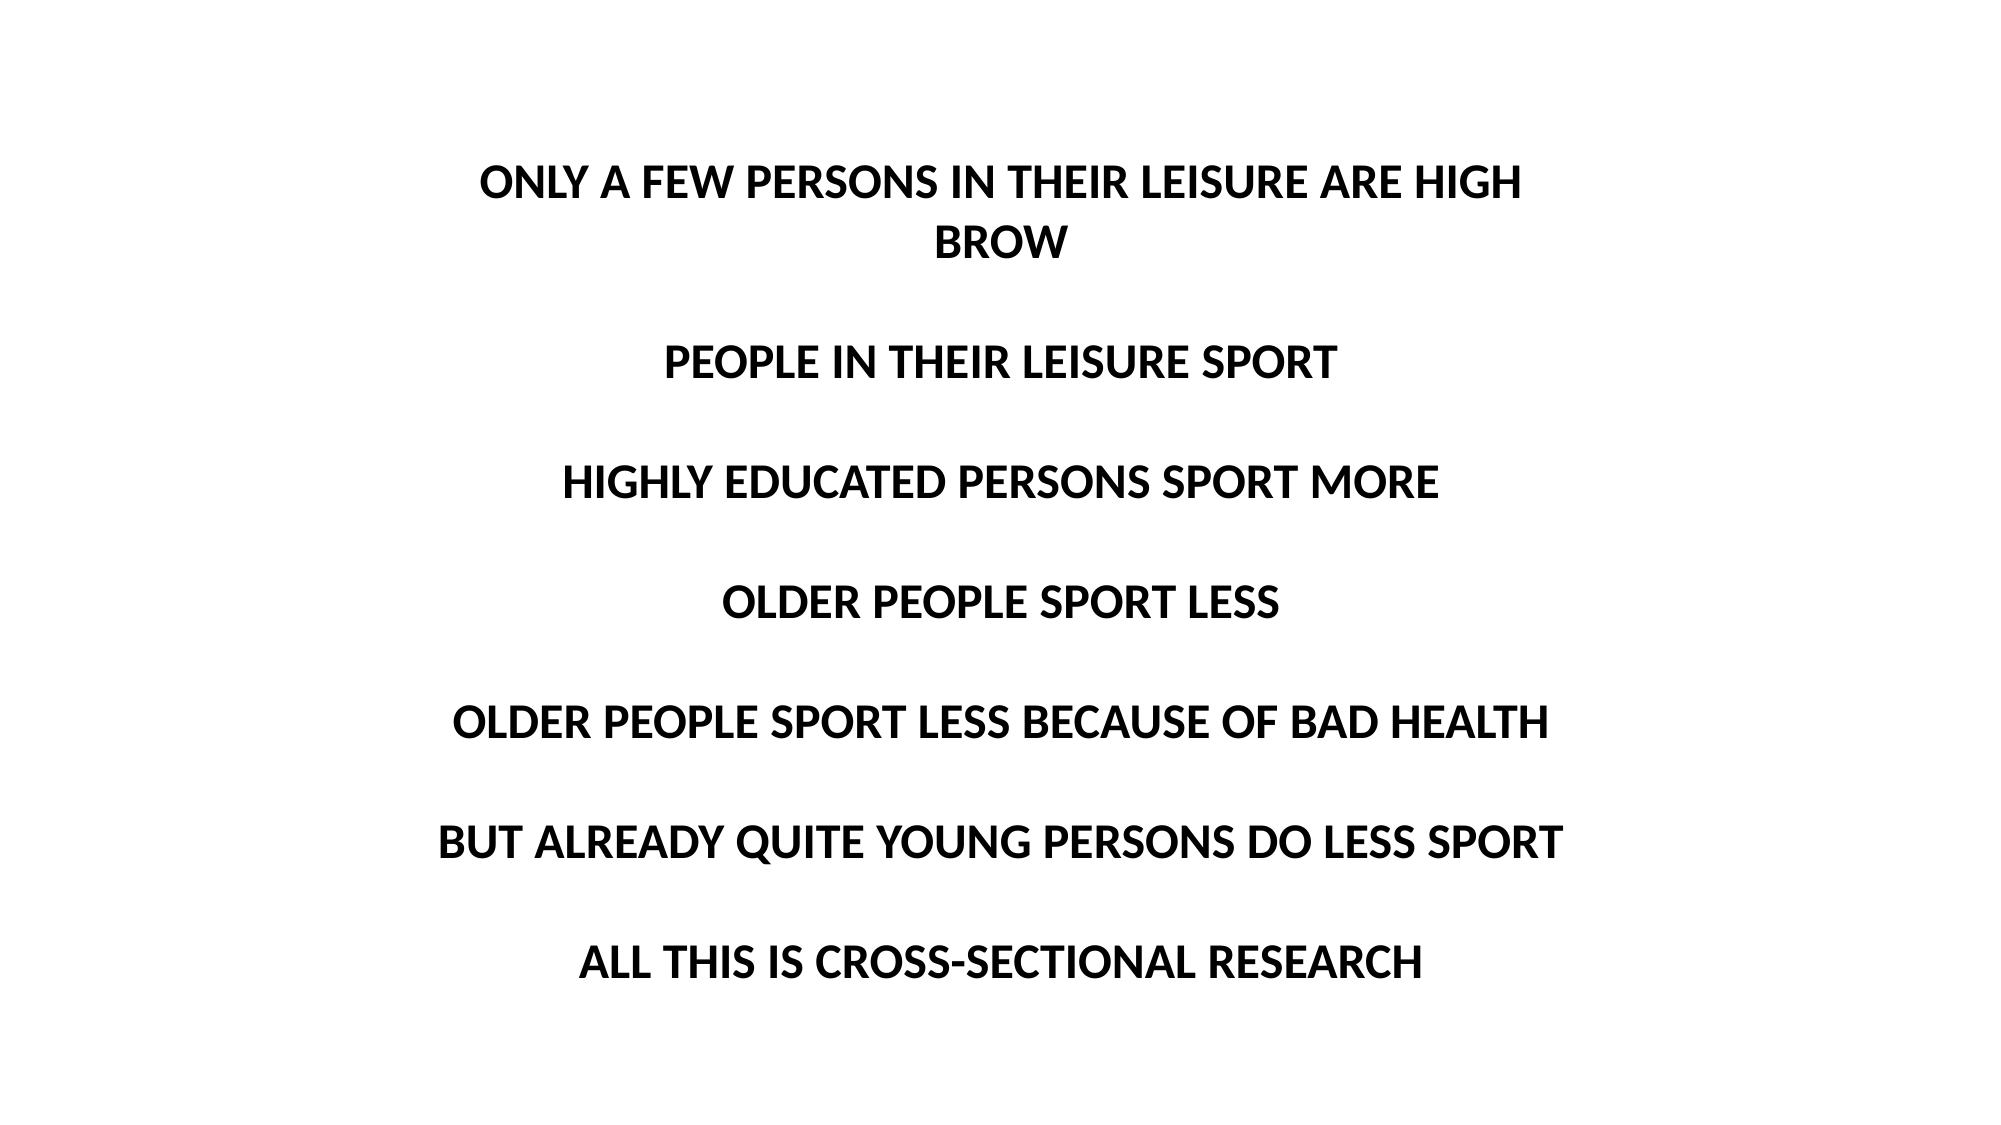

ONLY A FEW PERSONS IN THEIR LEISURE ARE HIGH BROW
PEOPLE IN THEIR LEISURE SPORT
HIGHLY EDUCATED PERSONS SPORT MORE
OLDER PEOPLE SPORT LESS
OLDER PEOPLE SPORT LESS BECAUSE OF BAD HEALTH
BUT ALREADY QUITE YOUNG PERSONS DO LESS SPORT
ALL THIS IS CROSS-SECTIONAL RESEARCH